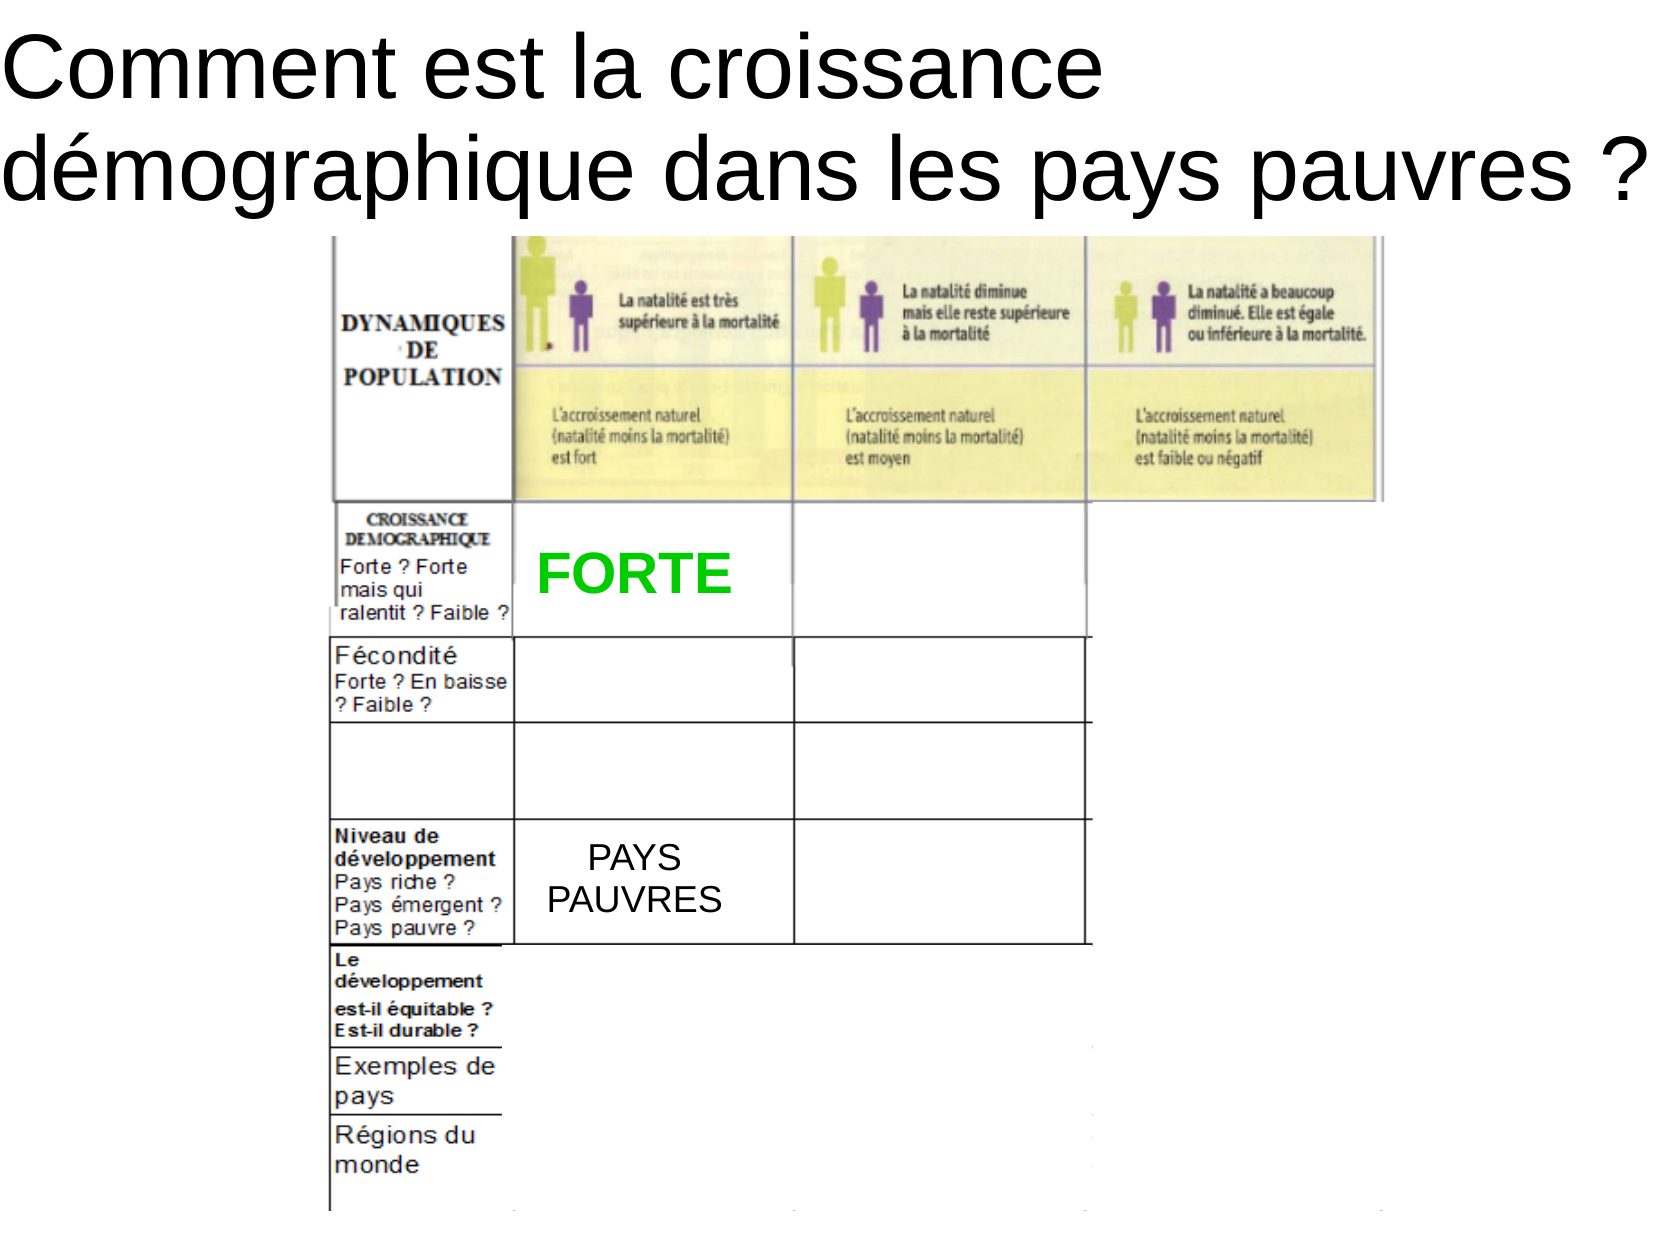

# Comment est la croissance démographique dans les pays pauvres ?
FORTE
PAYS
PAUVRES